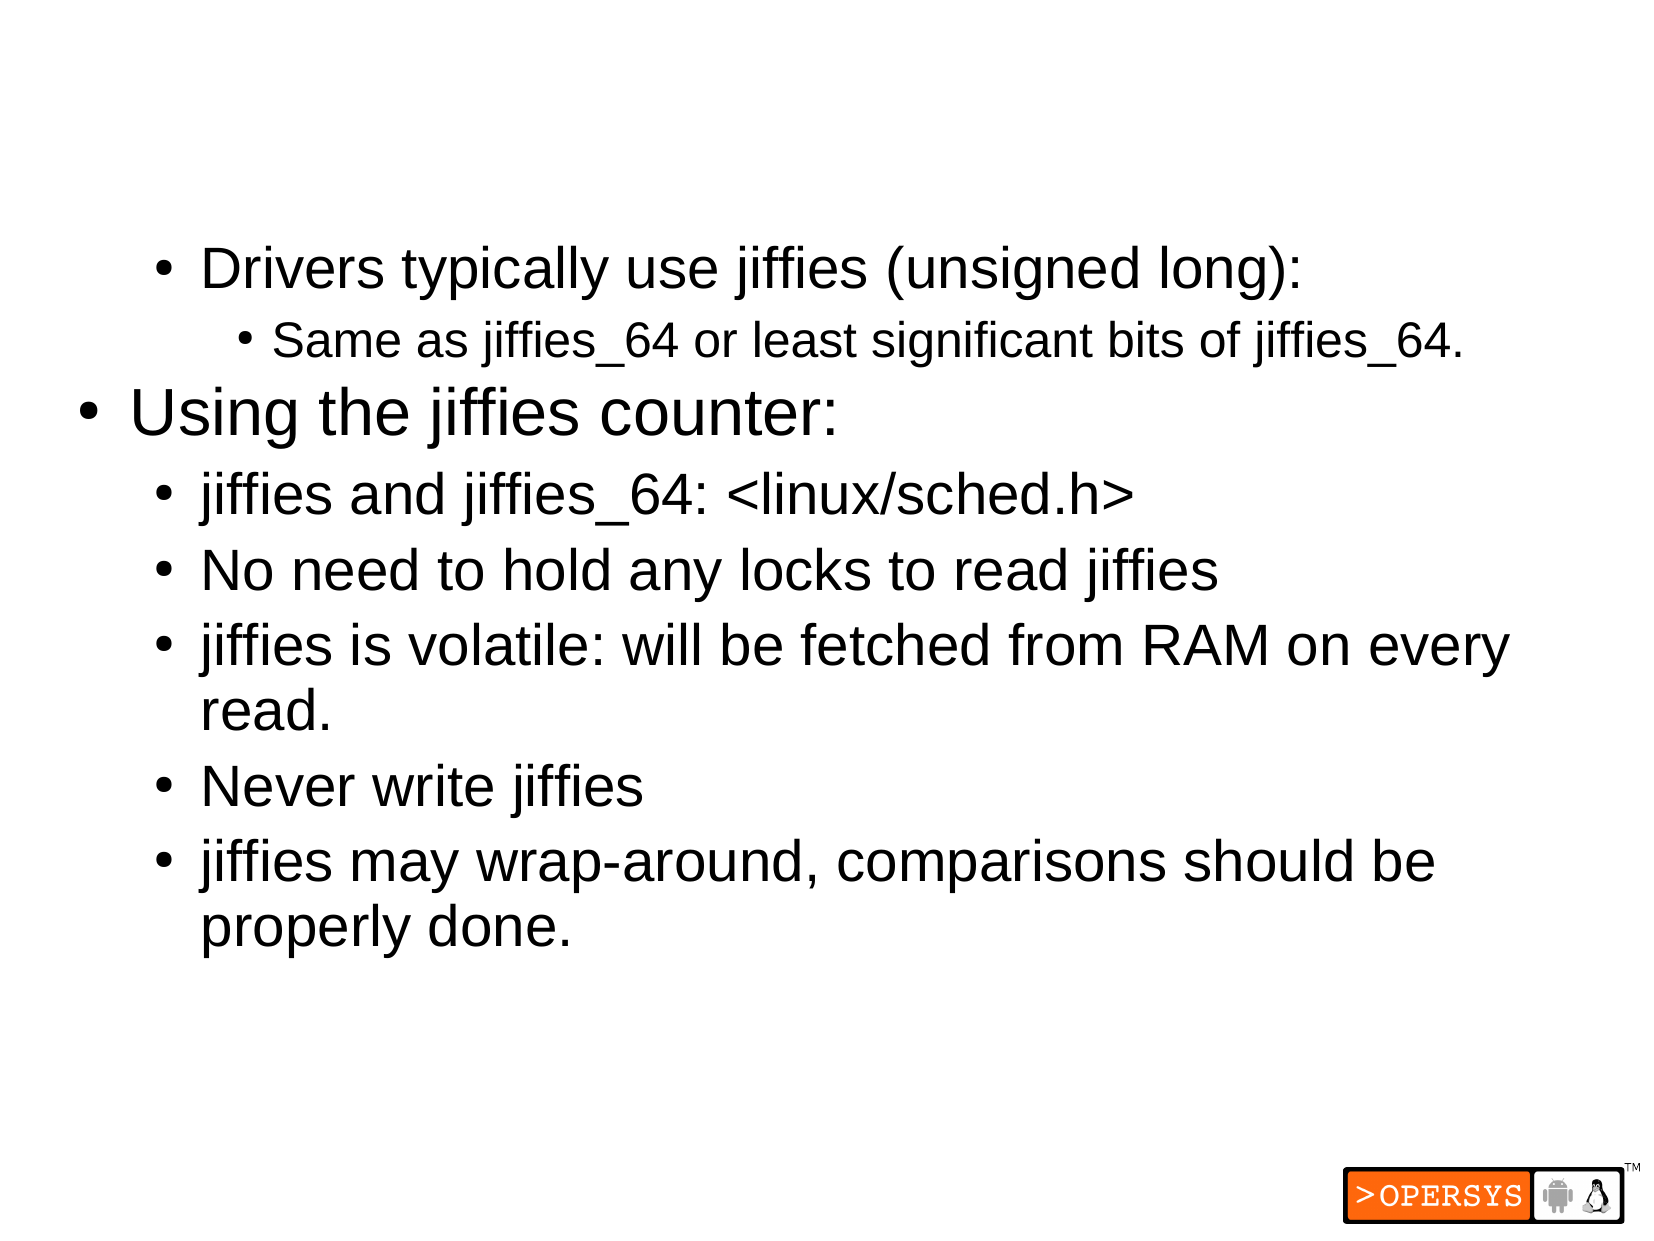

# Drivers typically use jiffies (unsigned long):
Same as jiffies_64 or least significant bits of jiffies_64.
Using the jiffies counter:
jiffies and jiffies_64: <linux/sched.h>
No need to hold any locks to read jiffies
jiffies is volatile: will be fetched from RAM on every read.
Never write jiffies
jiffies may wrap-around, comparisons should be properly done.